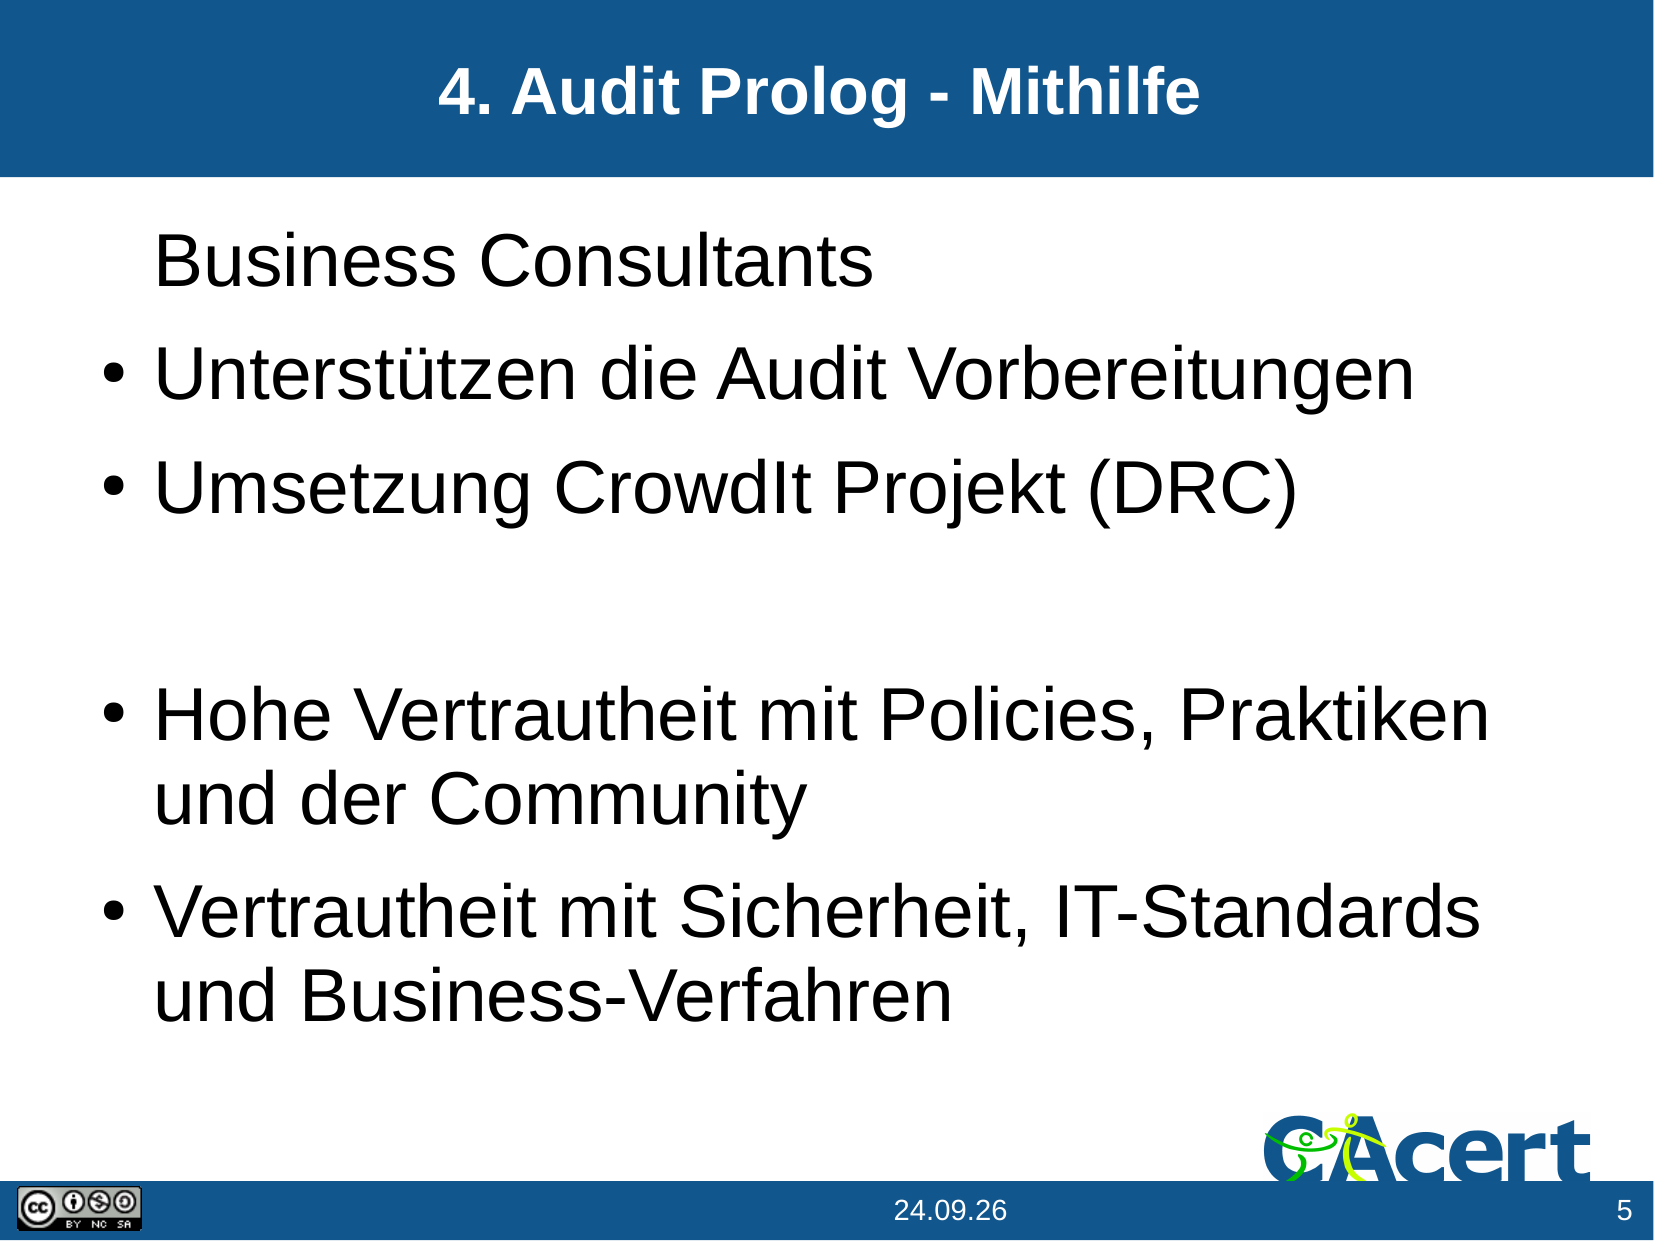

# 4. Audit Prolog - Mithilfe
Business Consultants
Unterstützen die Audit Vorbereitungen
Umsetzung CrowdIt Projekt (DRC)
Hohe Vertrautheit mit Policies, Praktiken und der Community
Vertrautheit mit Sicherheit, IT-Standards und Business-Verfahren